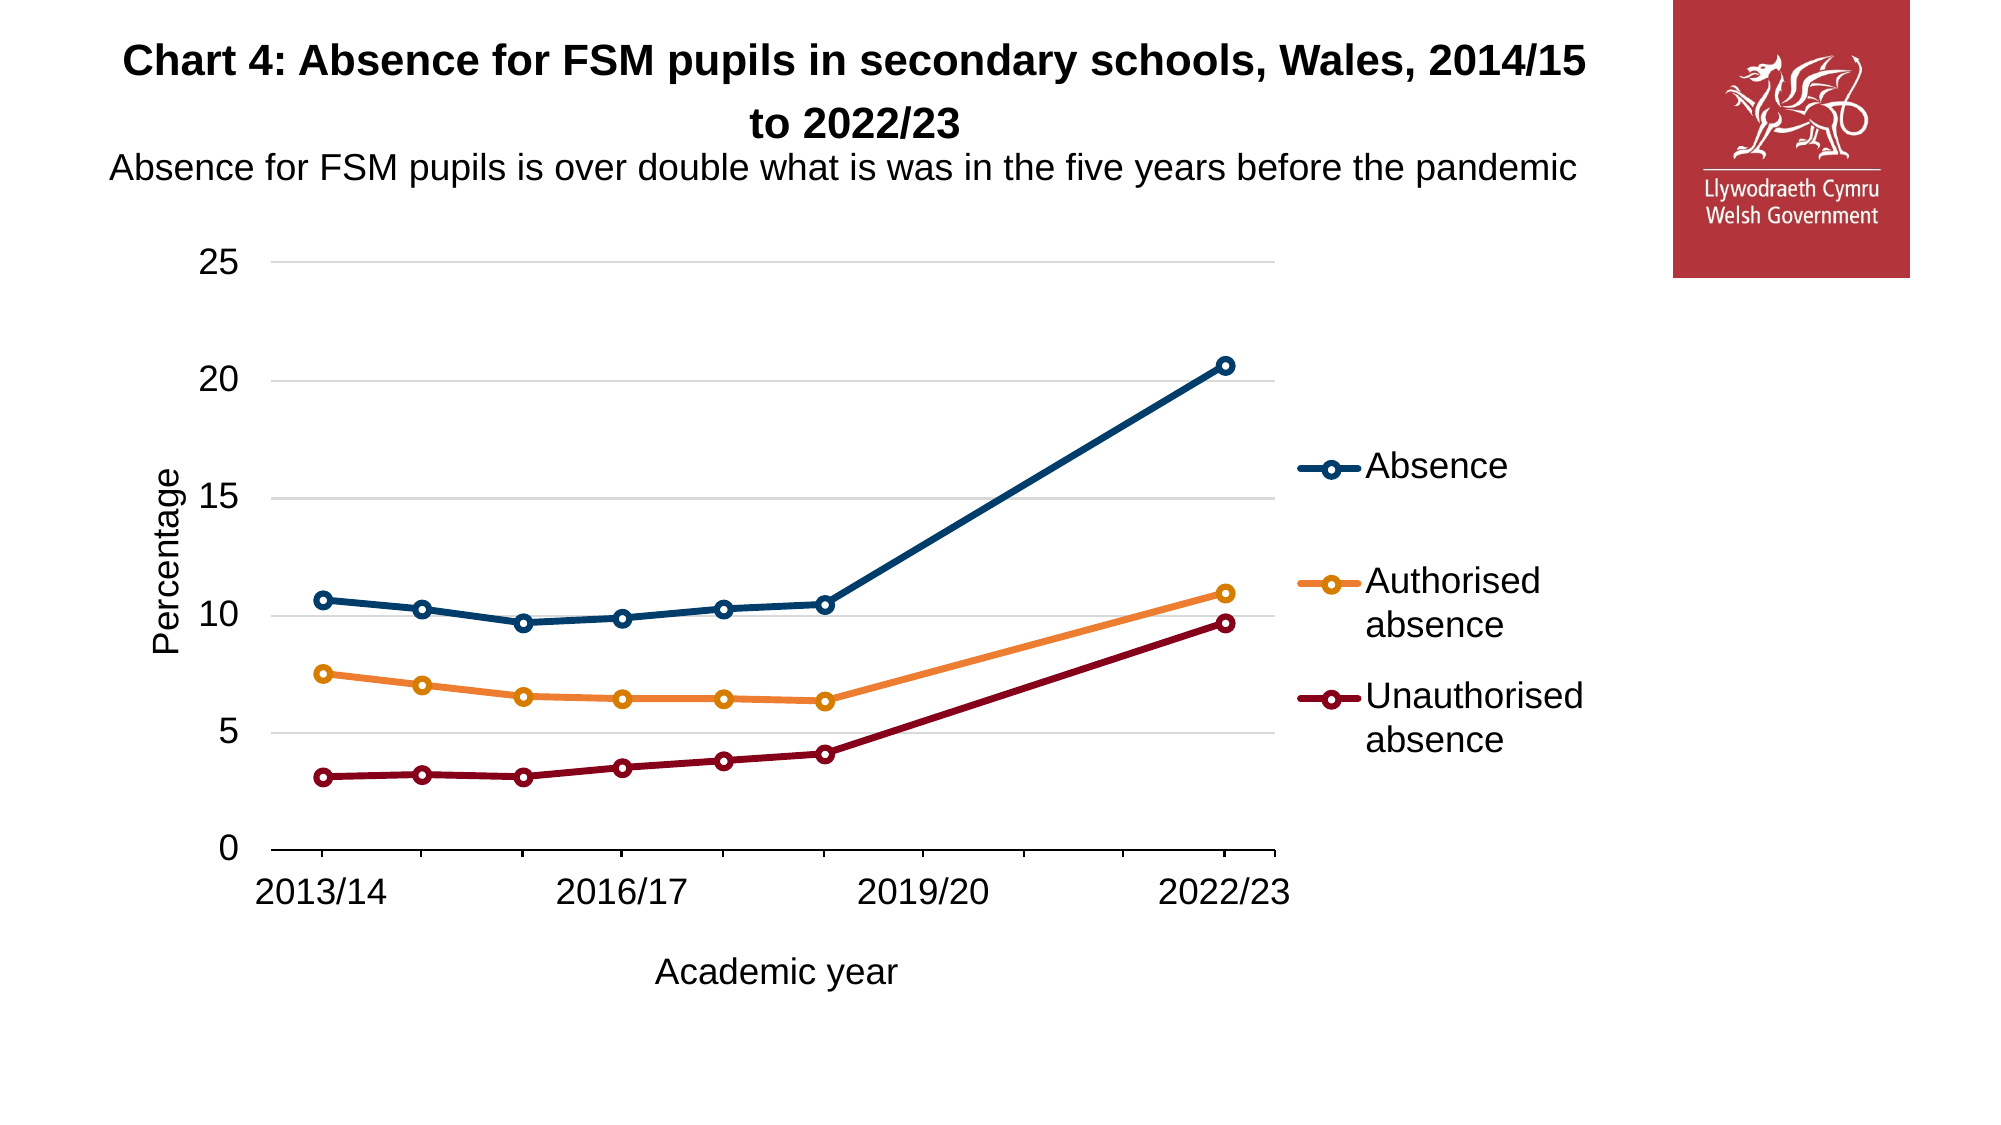

# Chart 4: Absence for FSM pupils in secondary schools, Wales, 2014/15 to 2022/23
Absence for FSM pupils is over double what is was in the five years before the pandemic